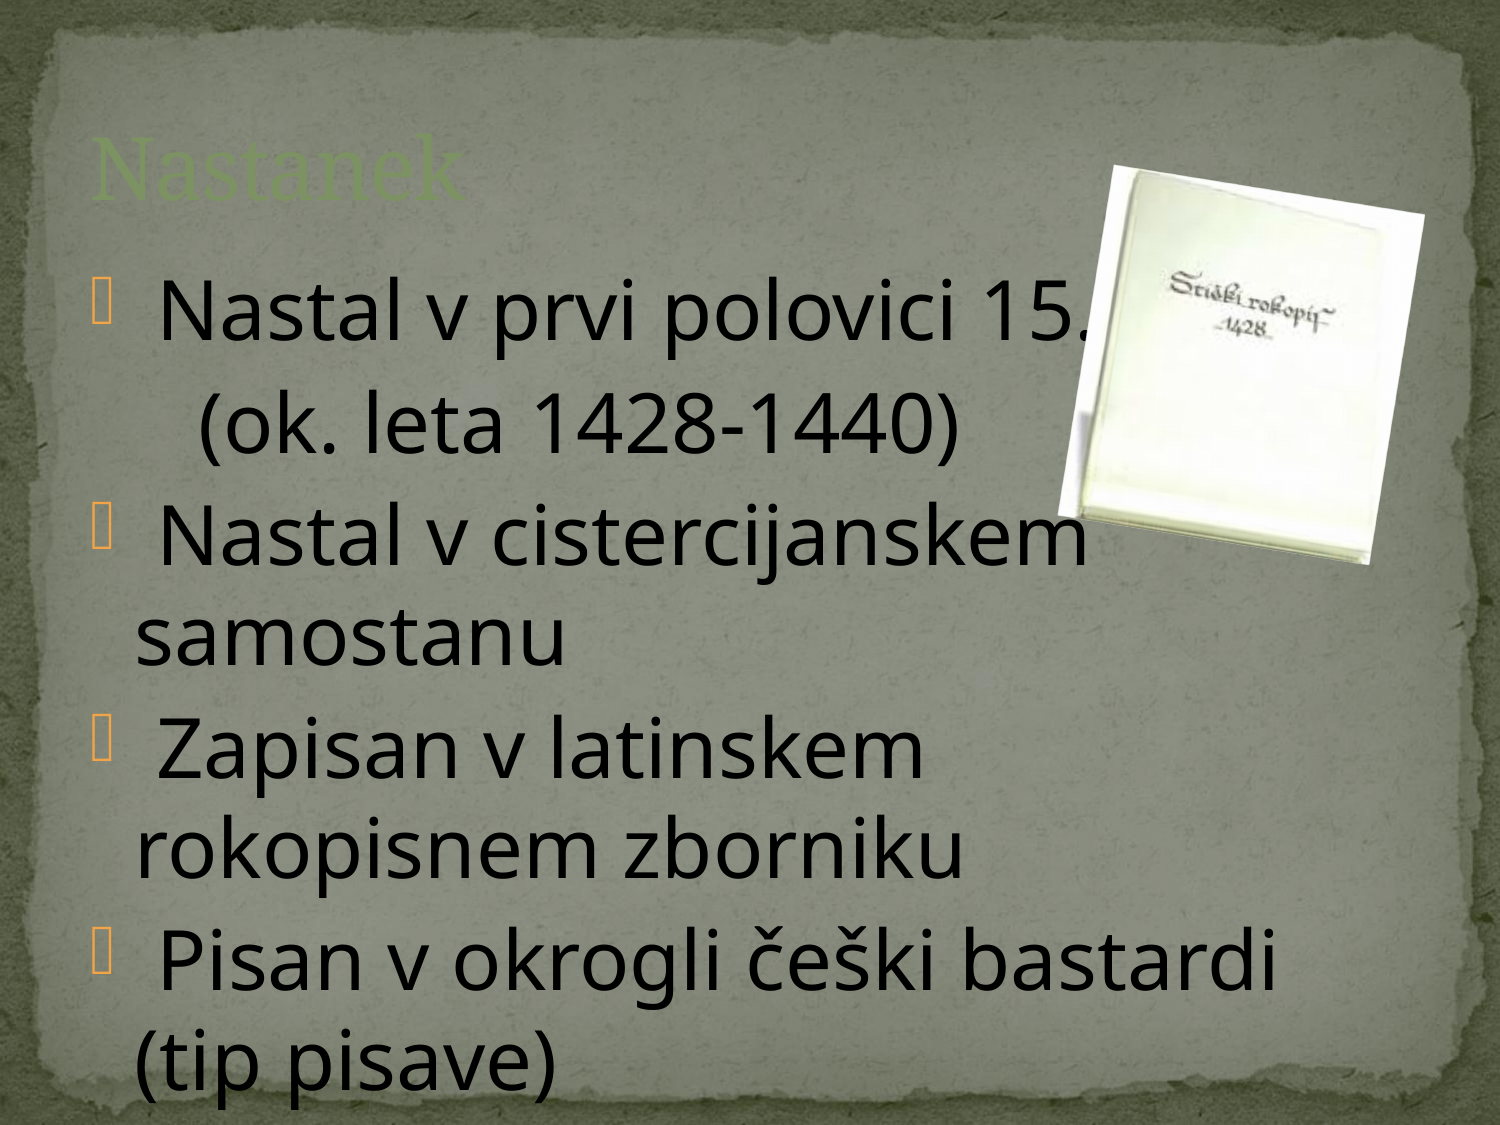

Nastanek
# Nastal v prvi polovici 15. stoletja
 (ok. leta 1428-1440)
 Nastal v cistercijanskem samostanu
 Zapisan v latinskem rokopisnem zborniku
 Pisan v okrogli češki bastardi (tip pisave)
 Izkazuje dvojno narečno osnovo